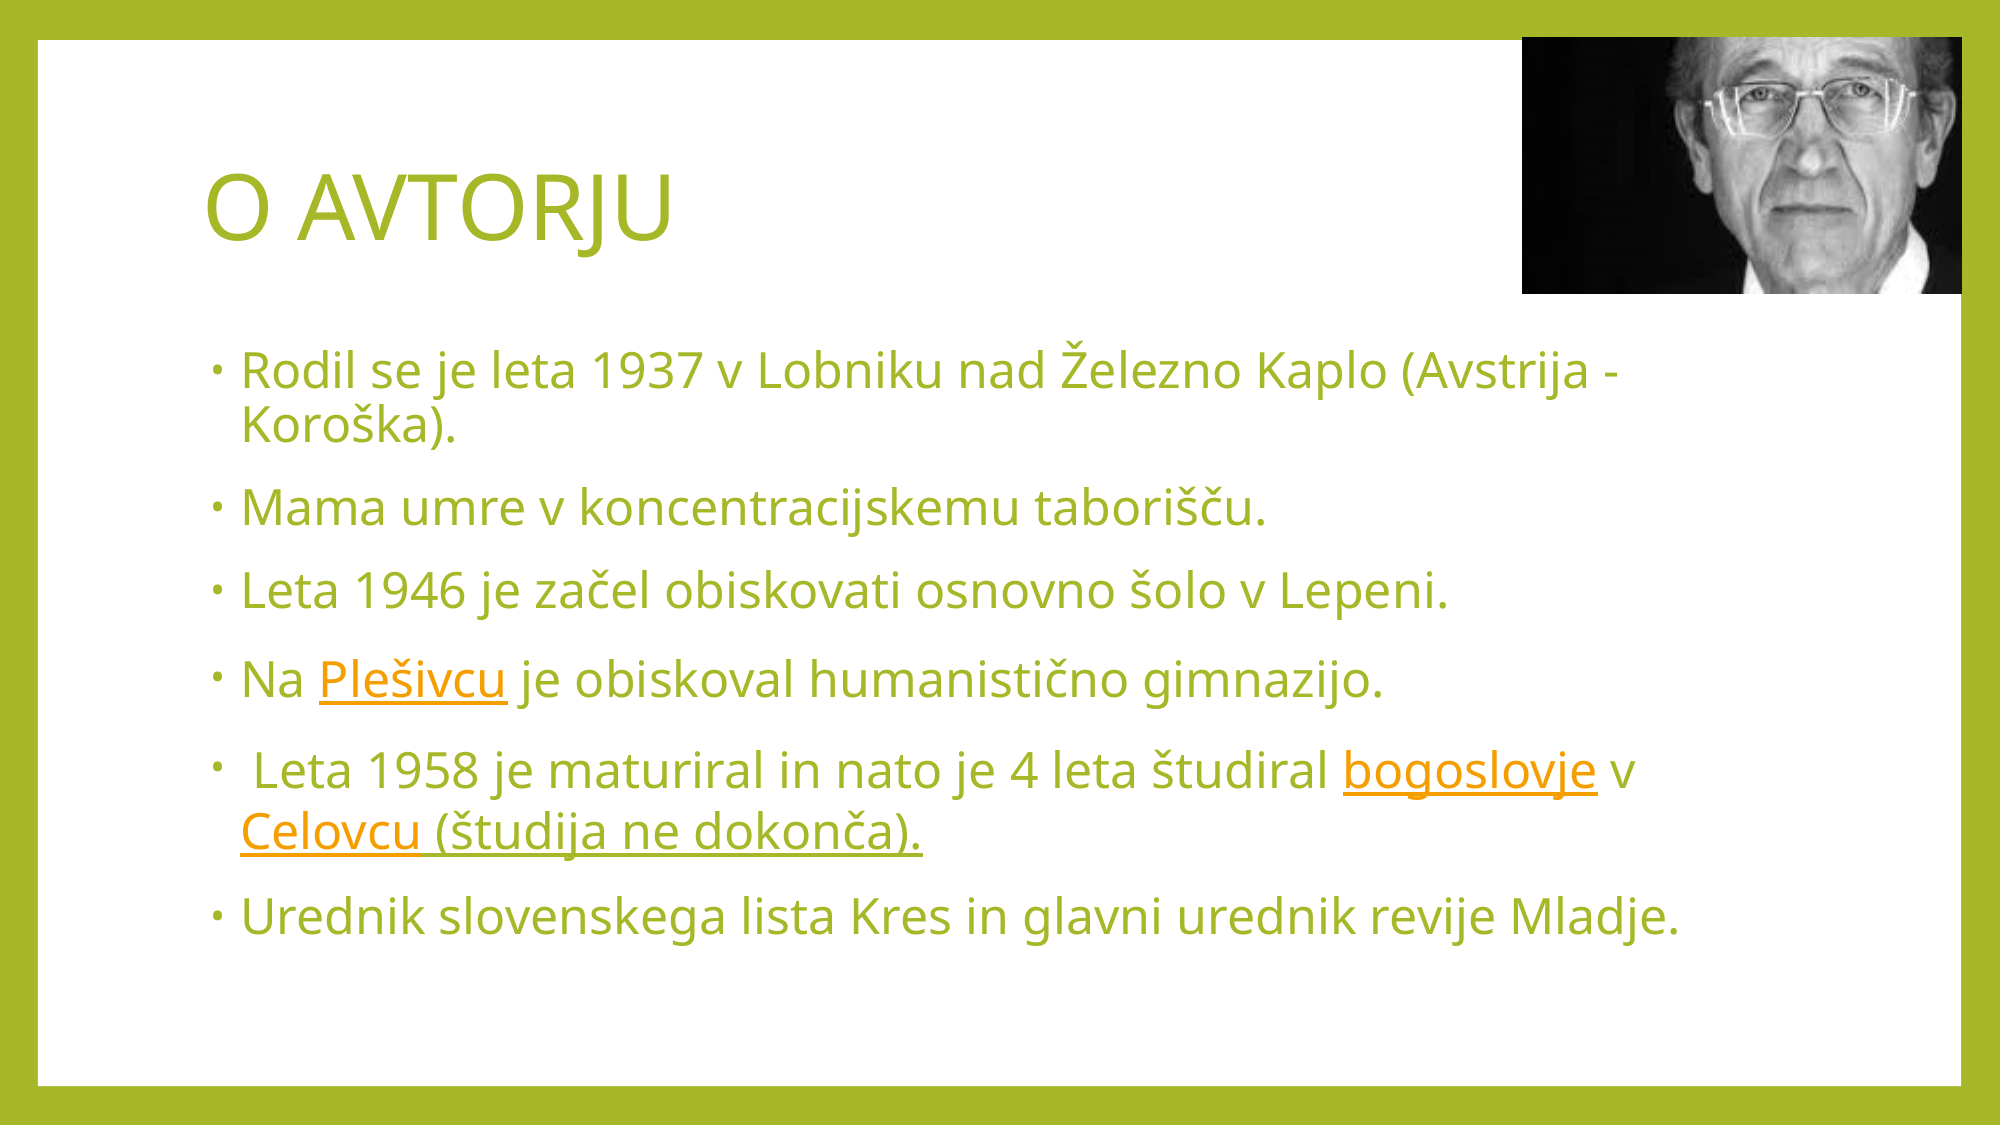

# O AVTORJU
Rodil se je leta 1937 v Lobniku nad Železno Kaplo (Avstrija - Koroška).
Mama umre v koncentracijskemu taborišču.
Leta 1946 je začel obiskovati osnovno šolo v Lepeni.
Na Plešivcu je obiskoval humanistično gimnazijo.
 Leta 1958 je maturiral in nato je 4 leta študiral bogoslovje v Celovcu (študija ne dokonča).
Urednik slovenskega lista Kres in glavni urednik revije Mladje.